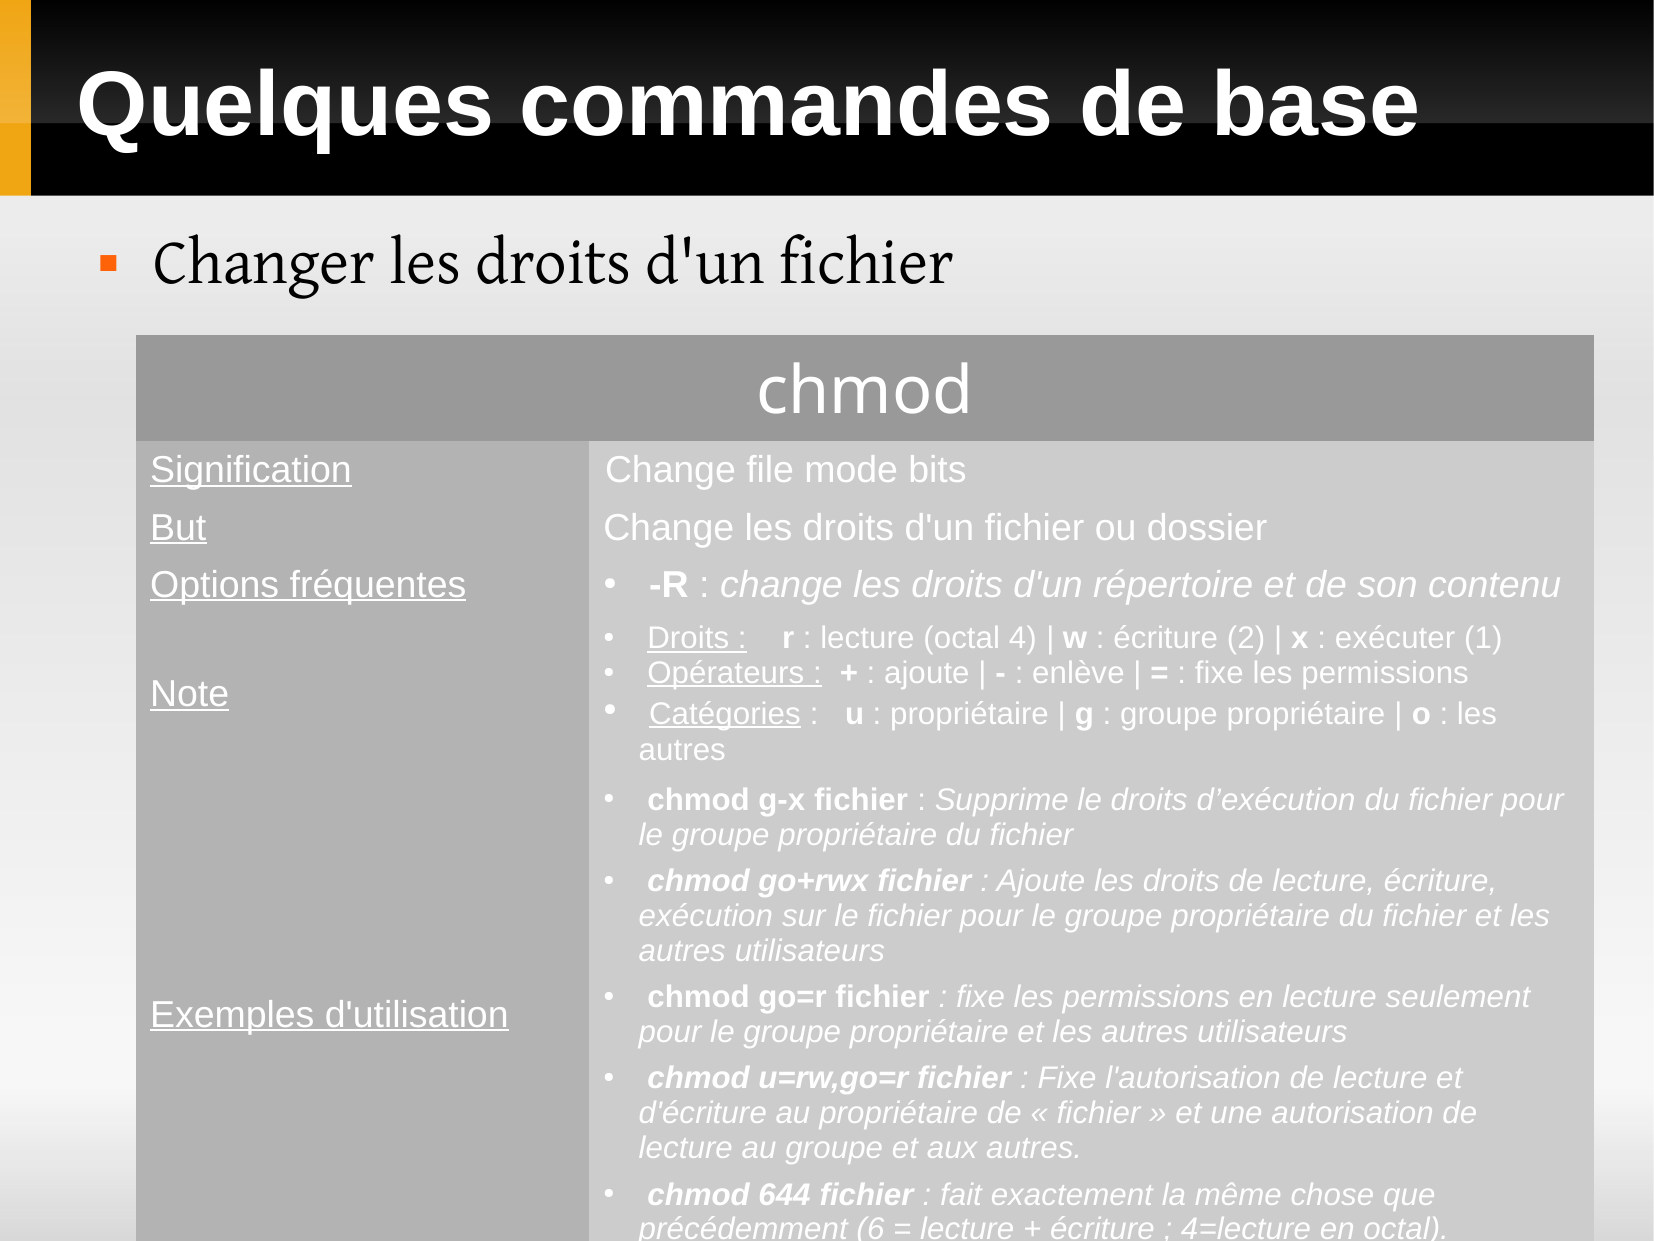

# Quelques commandes de base
Changer les droits d'un fichier
| chmod | |
| --- | --- |
| Signification | Change file mode bits |
| But | Change les droits d'un fichier ou dossier |
| Options fréquentes | -R : change les droits d'un répertoire et de son contenu |
| Note | Droits : r : lecture (octal 4) | w : écriture (2) | x : exécuter (1) Opérateurs : + : ajoute | - : enlève | = : fixe les permissions Catégories : u : propriétaire | g : groupe propriétaire | o : les autres |
| Exemples d'utilisation | chmod g-x fichier : Supprime le droits d’exécution du fichier pour le groupe propriétaire du fichier chmod go+rwx fichier : Ajoute les droits de lecture, écriture, exécution sur le fichier pour le groupe propriétaire du fichier et les autres utilisateurs chmod go=r fichier : fixe les permissions en lecture seulement pour le groupe propriétaire et les autres utilisateurs chmod u=rw,go=r fichier : Fixe l'autorisation de lecture et d'écriture au propriétaire de « fichier » et une autorisation de lecture au groupe et aux autres. chmod 644 fichier : fait exactement la même chose que précédemment (6 = lecture + écriture ; 4=lecture en octal). |